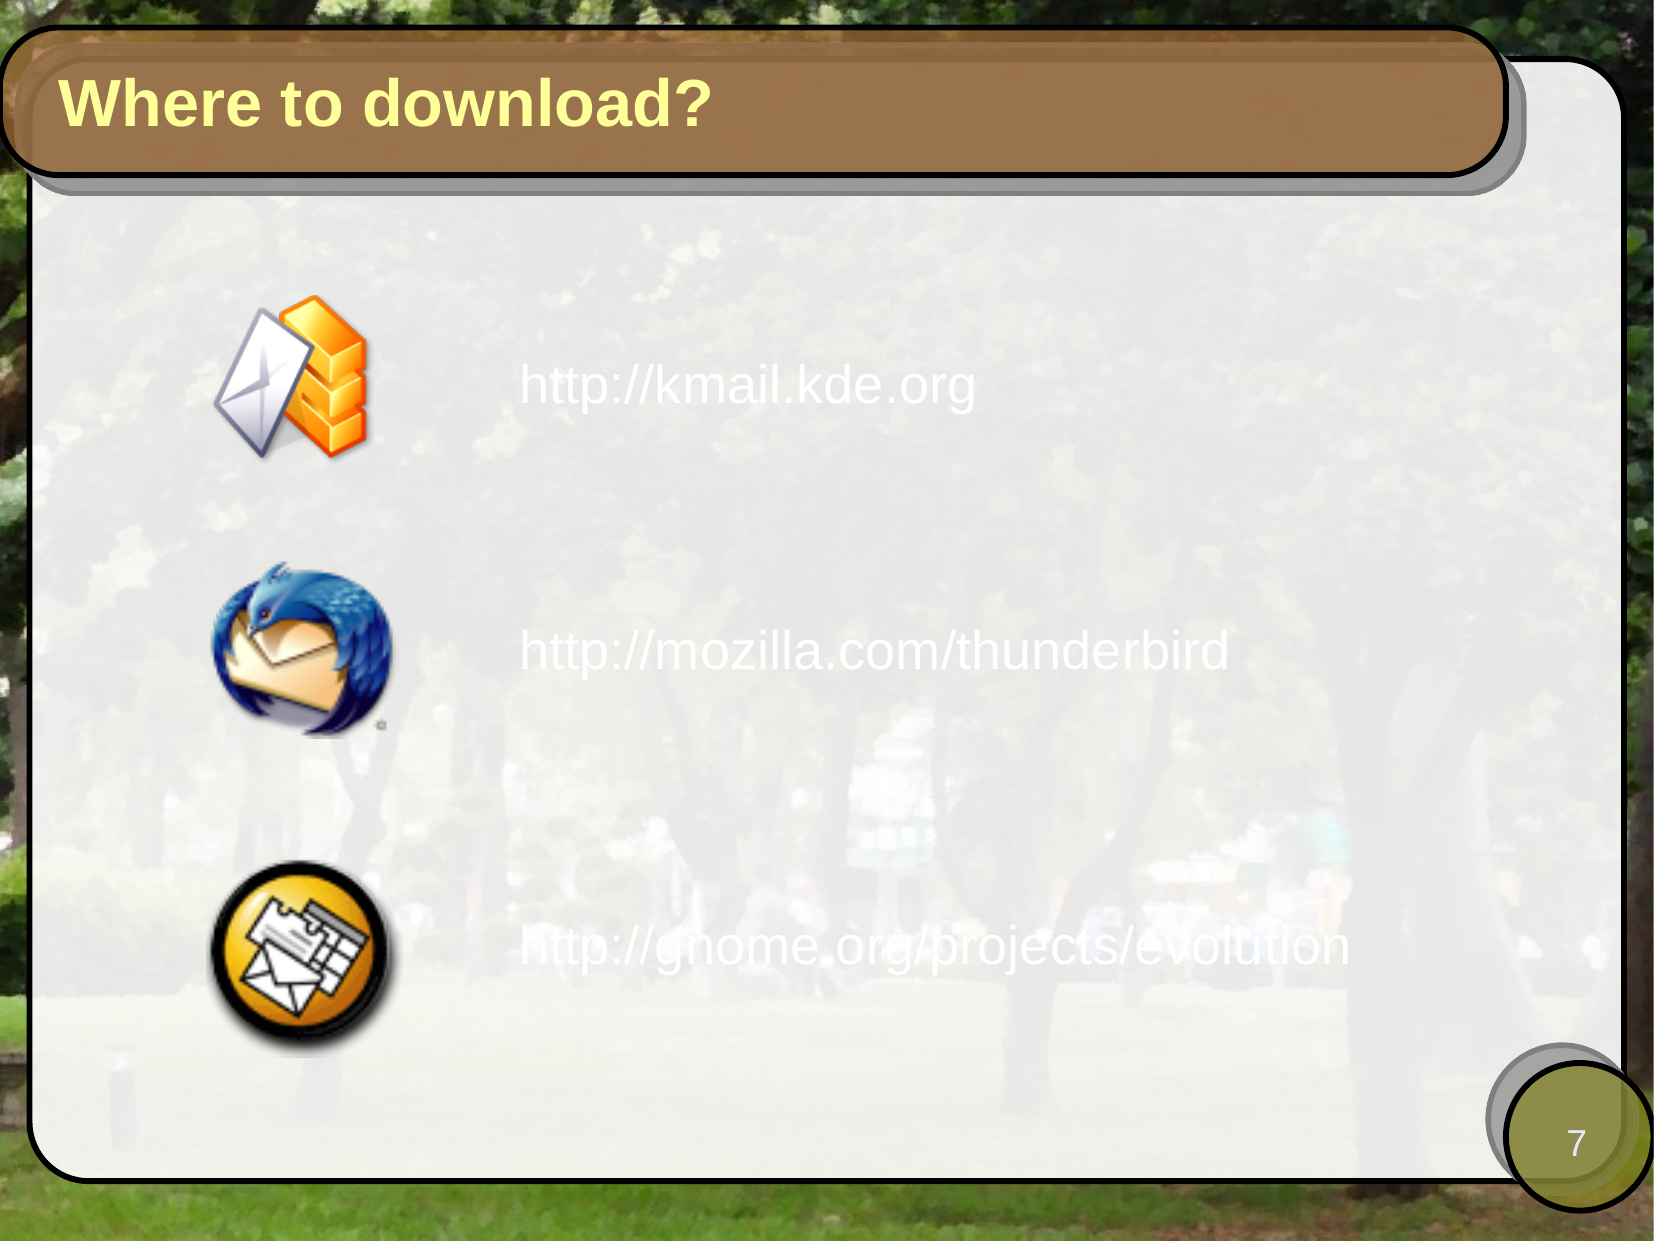

# Where to download?
http://kmail.kde.org
http://mozilla.com/thunderbird
http://gnome.org/projects/evolution
7